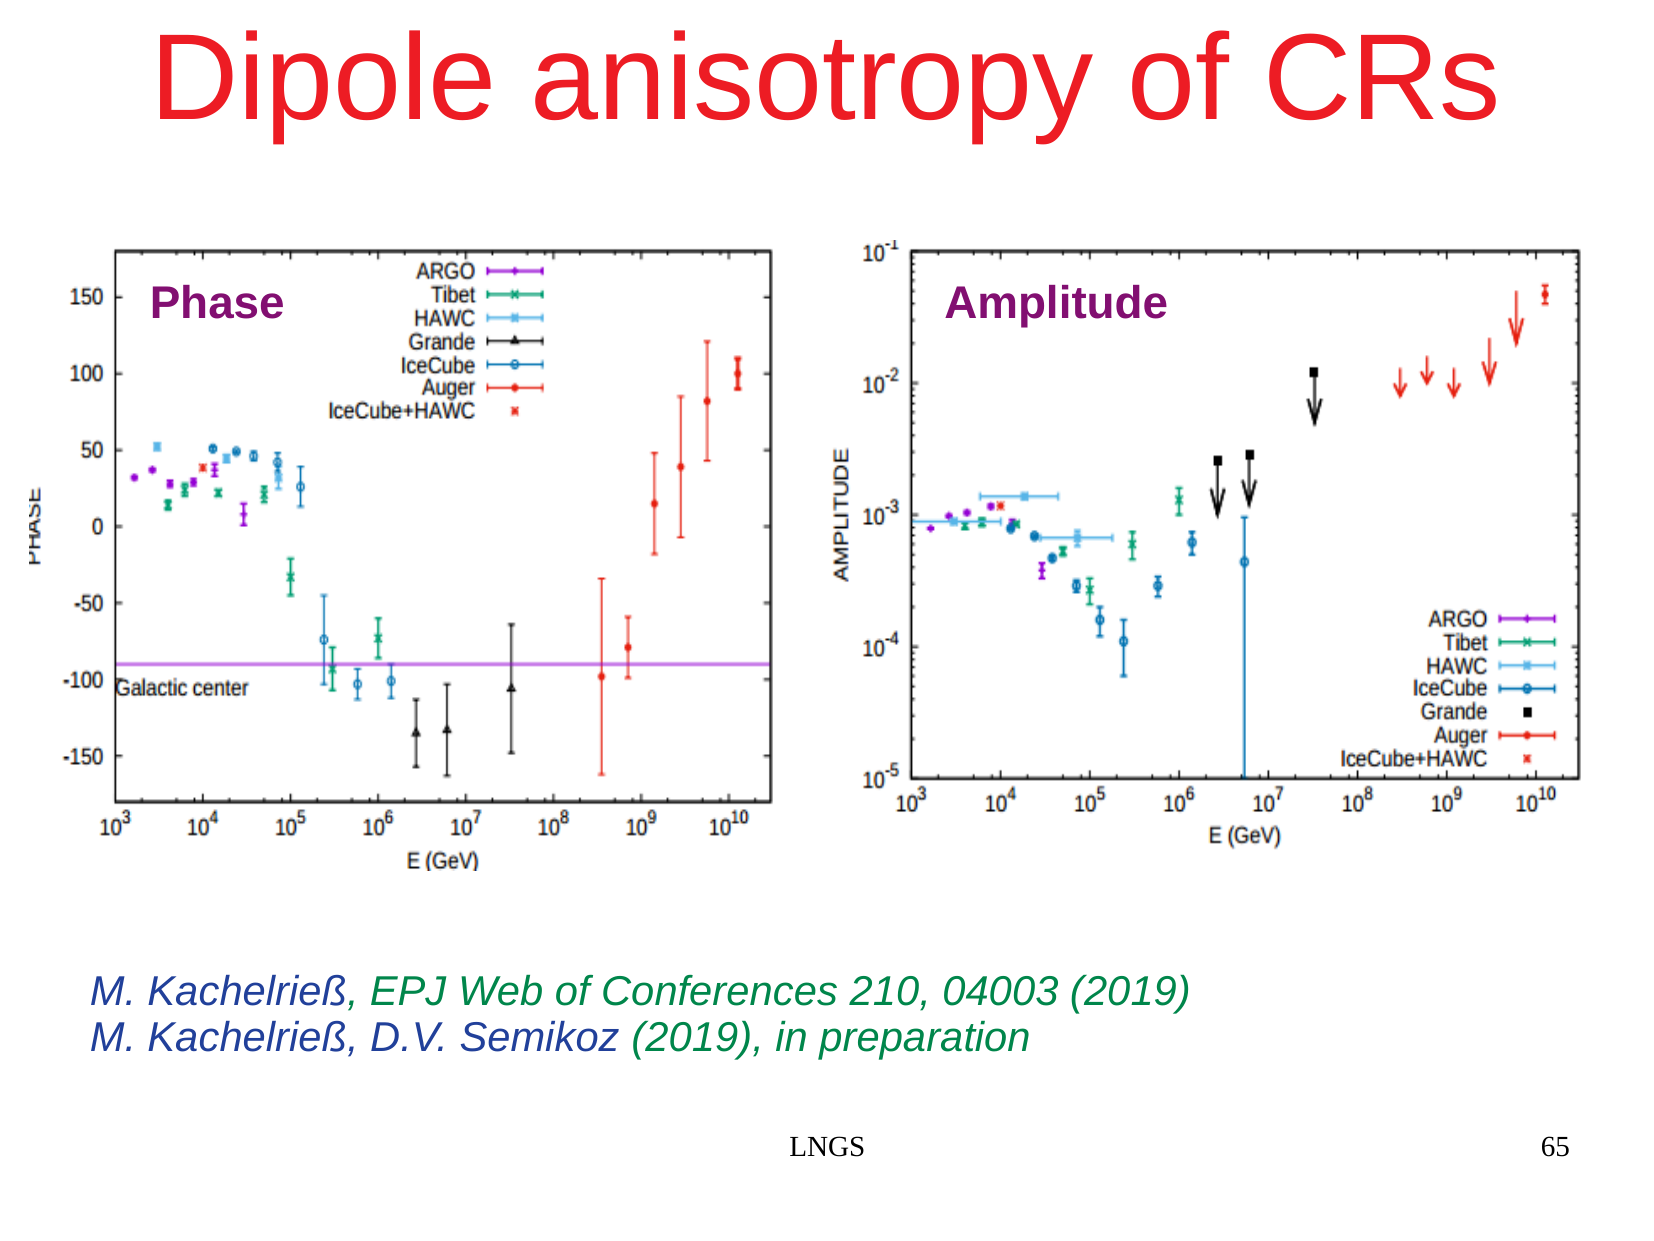

# Dipole anisotropy of CRs
Phase
Amplitude
M. Kachelrieß, EPJ Web of Conferences 210, 04003 (2019)
M. Kachelrieß, D.V. Semikoz (2019), in preparation
LNGS
65